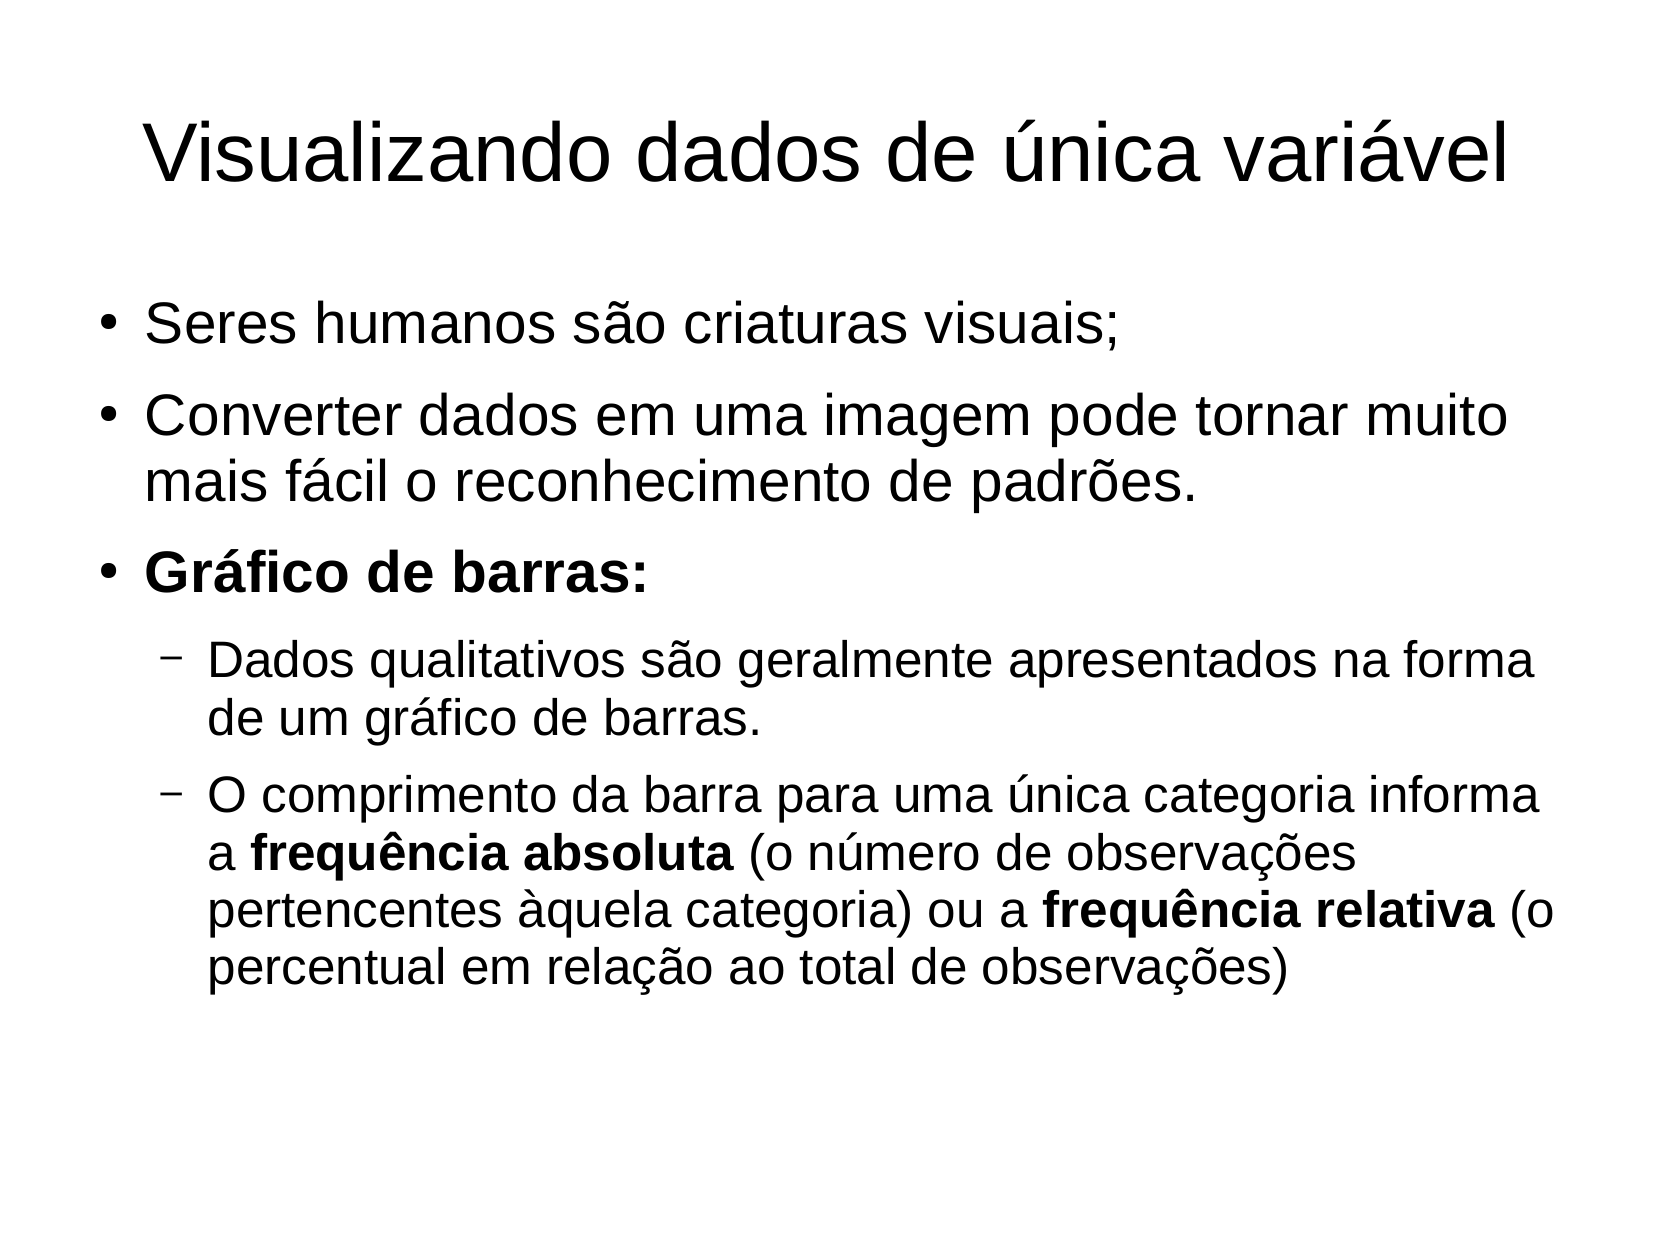

# Visualizando dados de única variável
Seres humanos são criaturas visuais;
Converter dados em uma imagem pode tornar muito mais fácil o reconhecimento de padrões.
Gráfico de barras:
Dados qualitativos são geralmente apresentados na forma de um gráfico de barras.
O comprimento da barra para uma única categoria informa a frequência absoluta (o número de observações pertencentes àquela categoria) ou a frequência relativa (o percentual em relação ao total de observações)